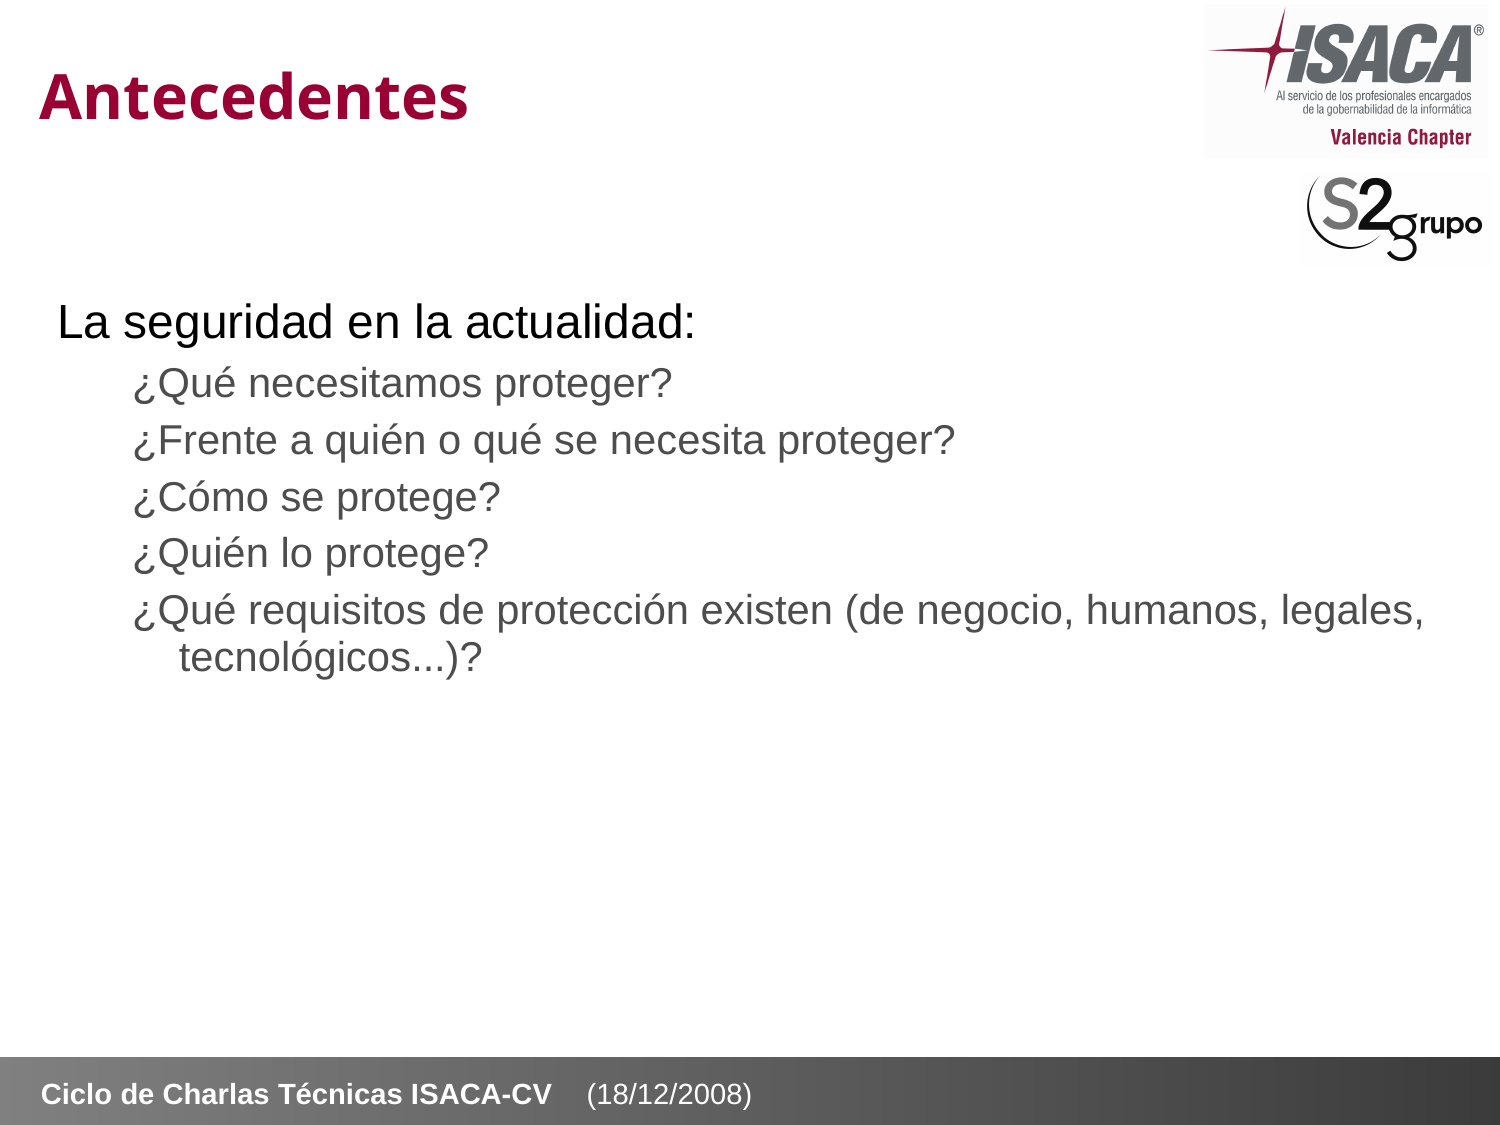

Antecedentes
# La seguridad en la actualidad:
¿Qué necesitamos proteger?
¿Frente a quién o qué se necesita proteger?
¿Cómo se protege?
¿Quién lo protege?
¿Qué requisitos de protección existen (de negocio, humanos, legales, tecnológicos...)?